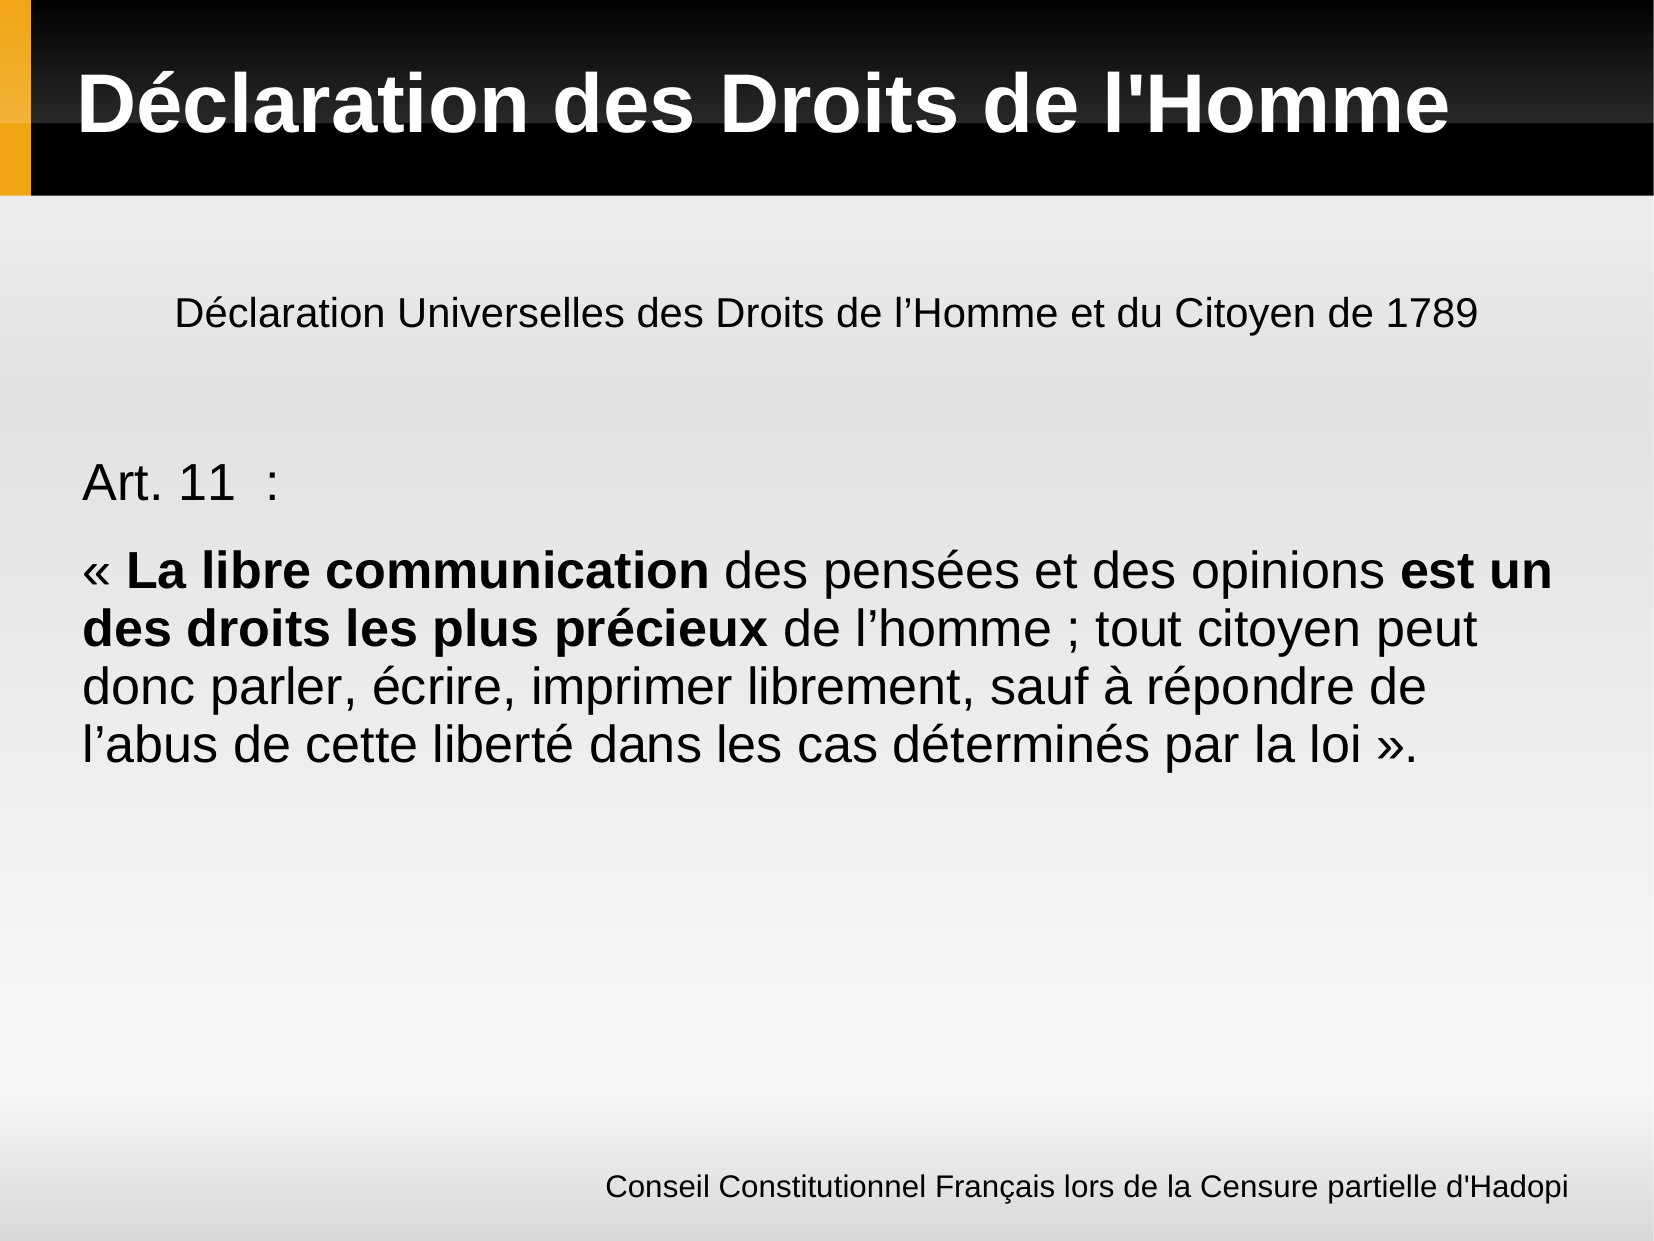

# Déclaration des Droits de l'Homme
Déclaration Universelles des Droits de l’Homme et du Citoyen de 1789
Art. 11 :
« La libre communication des pensées et des opinions est un des droits les plus précieux de l’homme ; tout citoyen peut donc parler, écrire, imprimer librement, sauf à répondre de l’abus de cette liberté dans les cas déterminés par la loi ».
Conseil Constitutionnel Français lors de la Censure partielle d'Hadopi